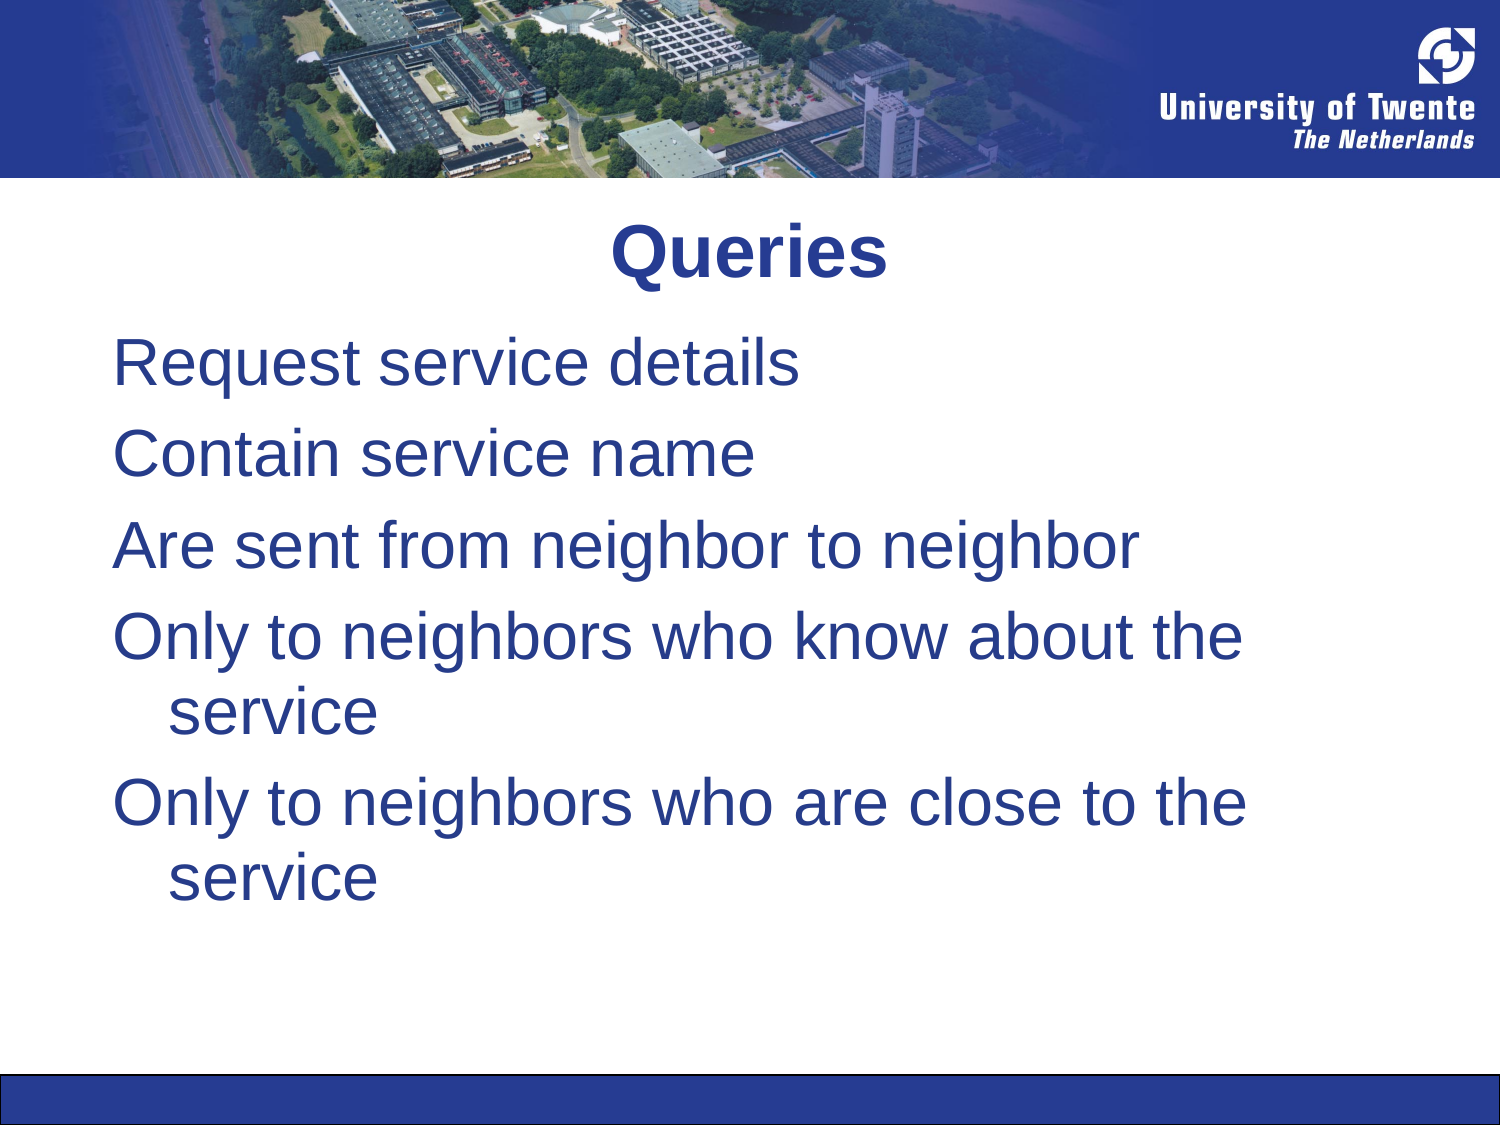

# Queries
Request service details
Contain service name
Are sent from neighbor to neighbor
Only to neighbors who know about the service
Only to neighbors who are close to the service